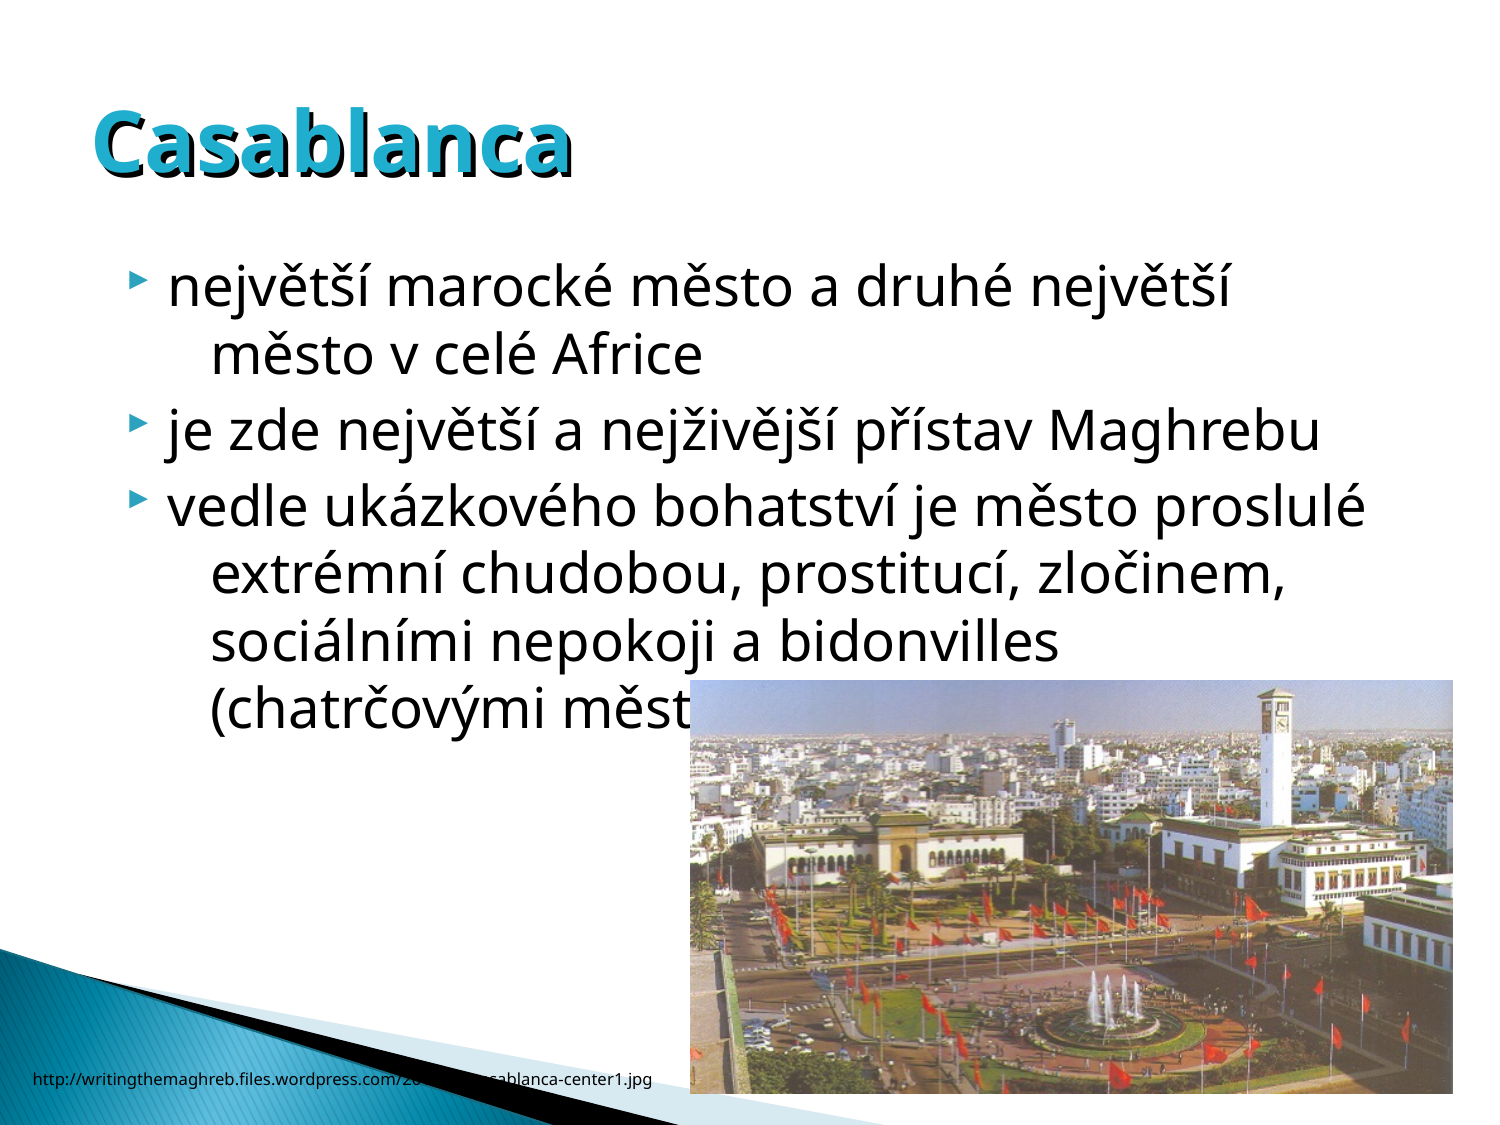

Casablanca
# největší marocké město a druhé největší město v celé Africe
je zde největší a nejživější přístav Maghrebu
vedle ukázkového bohatství je město proslulé extrémní chudobou, prostitucí, zločinem, sociálními nepokoji a bidonvilles (chatrčovými městy)
http://writingthemaghreb.files.wordpress.com/2012/03/casablanca-center1.jpg